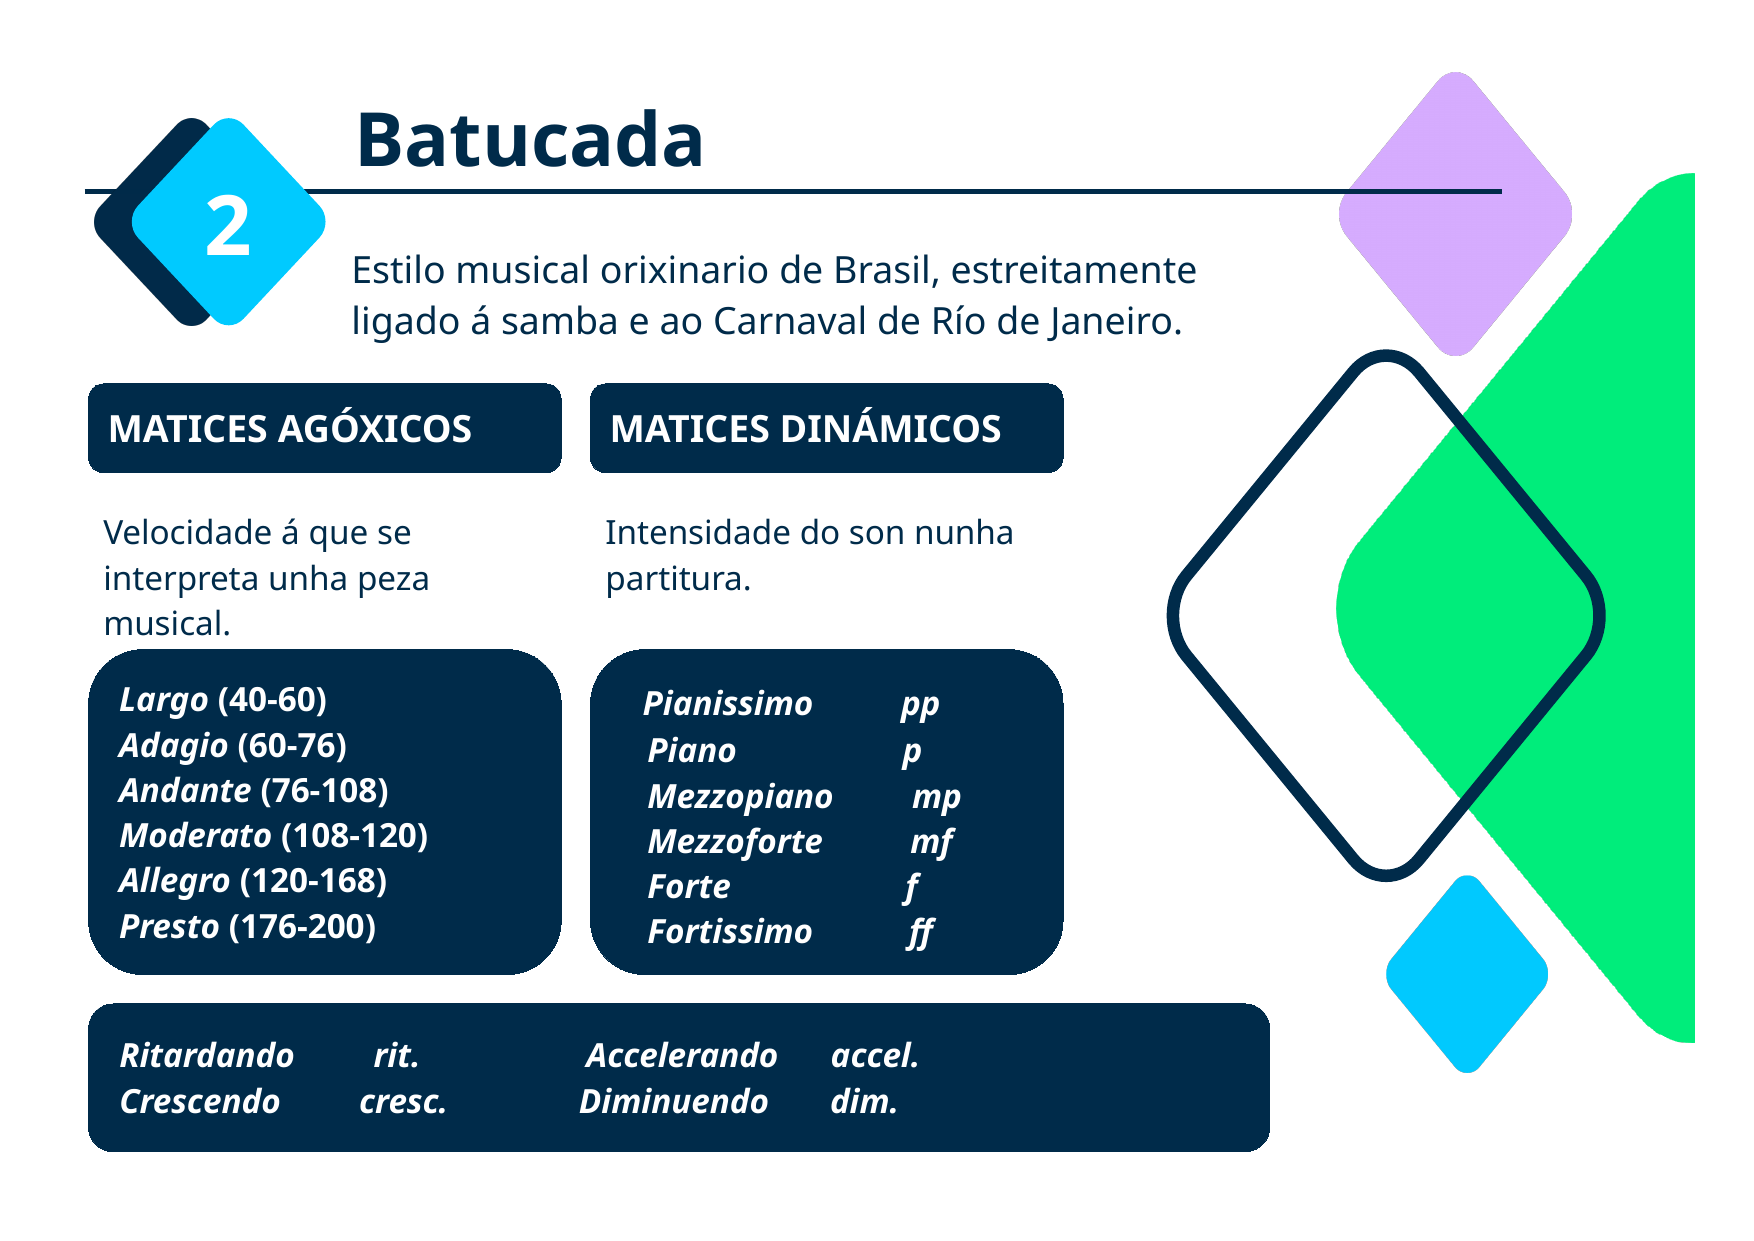

# Batucada
2
Estilo musical orixinario de Brasil, estreitamente ligado á samba e ao Carnaval de Río de Janeiro.
MATICES AGÓXICOS
MATICES DINÁMICOS
Velocidade á que se interpreta unha peza musical.
Intensidade do son nunha partitura.
Largo (40-60)
Adagio (60-76)
Andante (76-108)
Moderato (108-120)
Allegro (120-168)
Presto (176-200)
 Pianissimo pp
 Piano p
 Mezzopiano mp
 Mezzoforte mf
 Forte f
 Fortissimo ff
Largo (40-60)
Adagio (60-76)
Andante (76-108)
Moderato (108-120)
Allegro (120-168)
Presto (176-200)
 Ritardando rit. Accelerando accel.
 Crescendo cresc. Diminuendo dim.